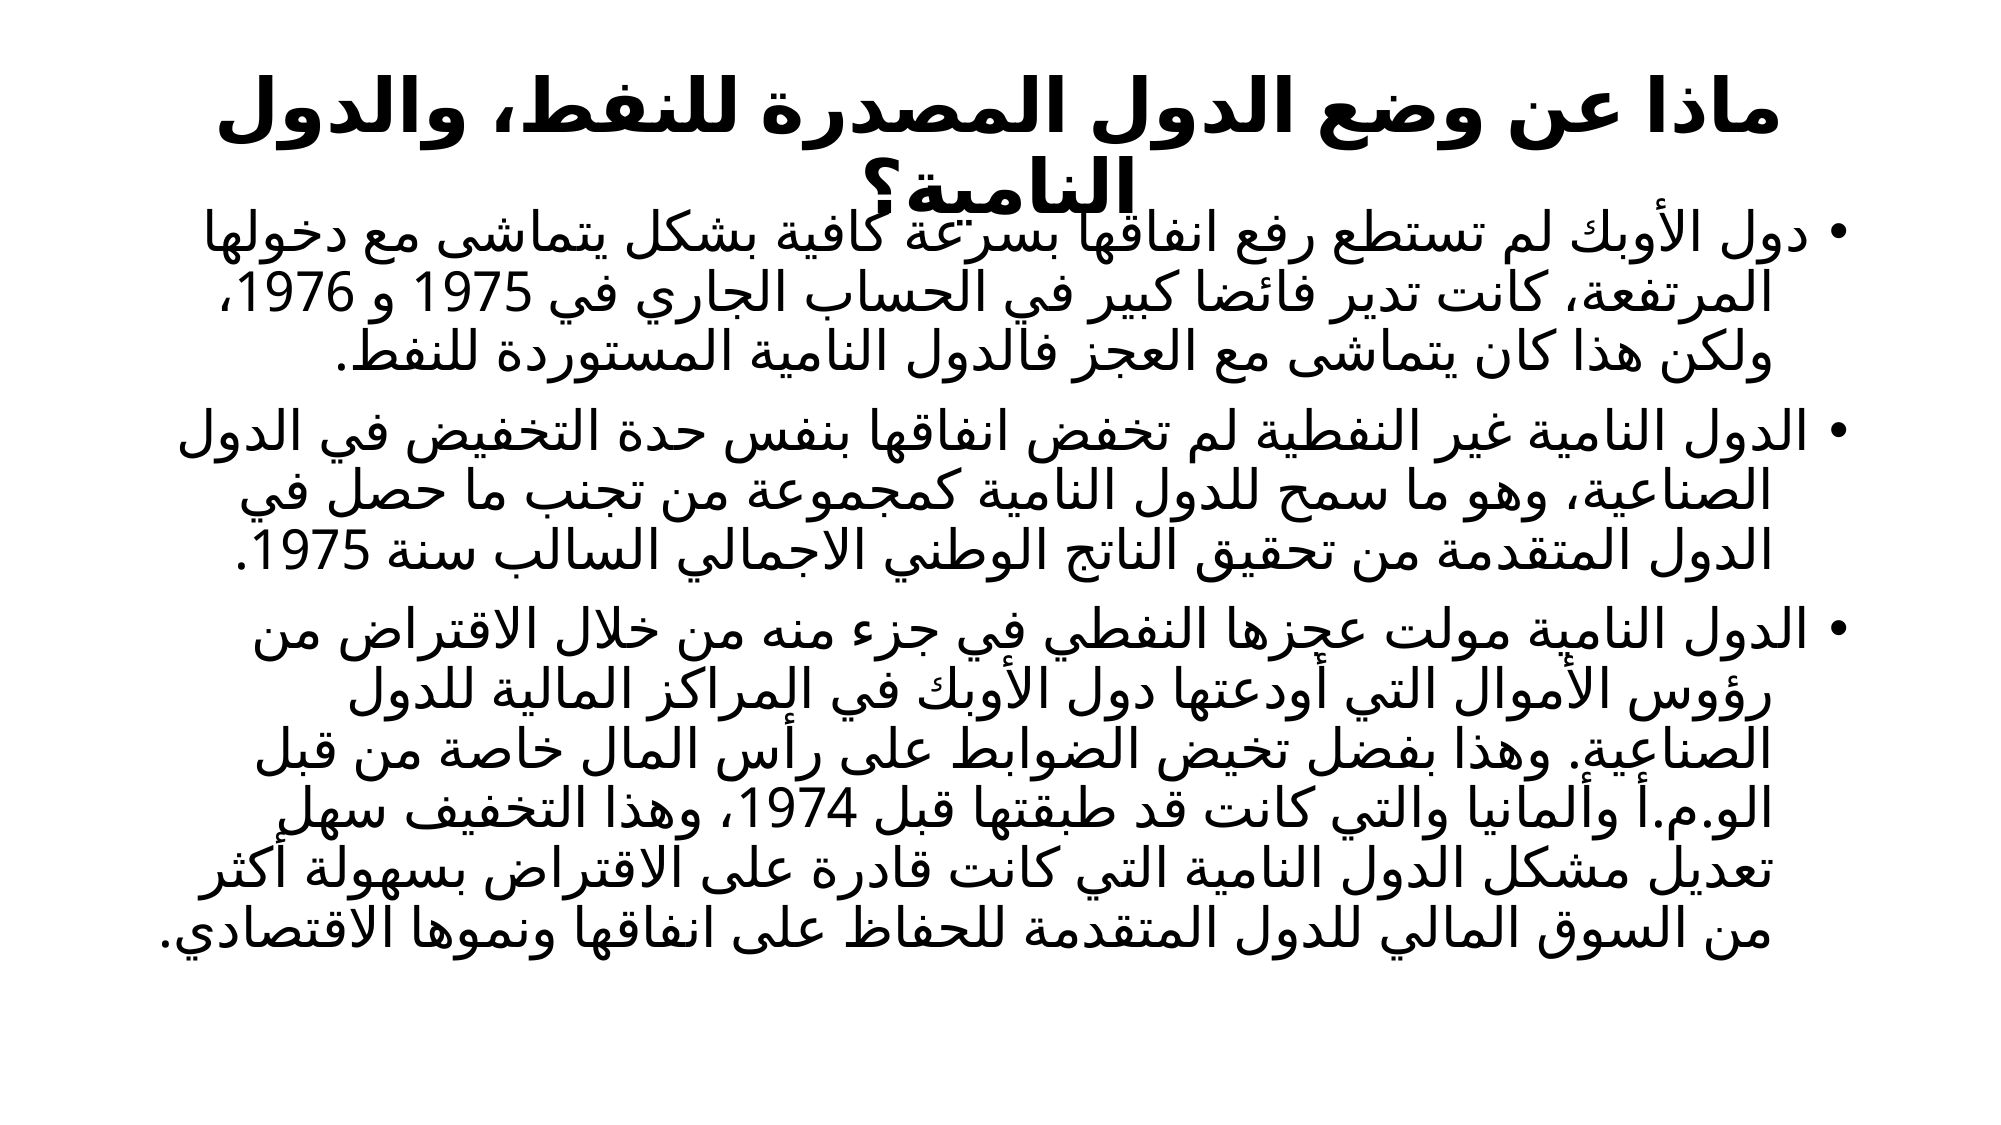

# ماذا عن وضع الدول المصدرة للنفط، والدول النامية؟
دول الأوبك لم تستطع رفع انفاقها بسرعة كافية بشكل يتماشى مع دخولها المرتفعة، كانت تدير فائضا كبير في الحساب الجاري في 1975 و 1976، ولكن هذا كان يتماشى مع العجز فالدول النامية المستوردة للنفط.
الدول النامية غير النفطية لم تخفض انفاقها بنفس حدة التخفيض في الدول الصناعية، وهو ما سمح للدول النامية كمجموعة من تجنب ما حصل في الدول المتقدمة من تحقيق الناتج الوطني الاجمالي السالب سنة 1975.
الدول النامية مولت عجزها النفطي في جزء منه من خلال الاقتراض من رؤوس الأموال التي أودعتها دول الأوبك في المراكز المالية للدول الصناعية. وهذا بفضل تخيض الضوابط على رأس المال خاصة من قبل الو.م.أ وألمانيا والتي كانت قد طبقتها قبل 1974، وهذا التخفيف سهل تعديل مشكل الدول النامية التي كانت قادرة على الاقتراض بسهولة أكثر من السوق المالي للدول المتقدمة للحفاظ على انفاقها ونموها الاقتصادي.